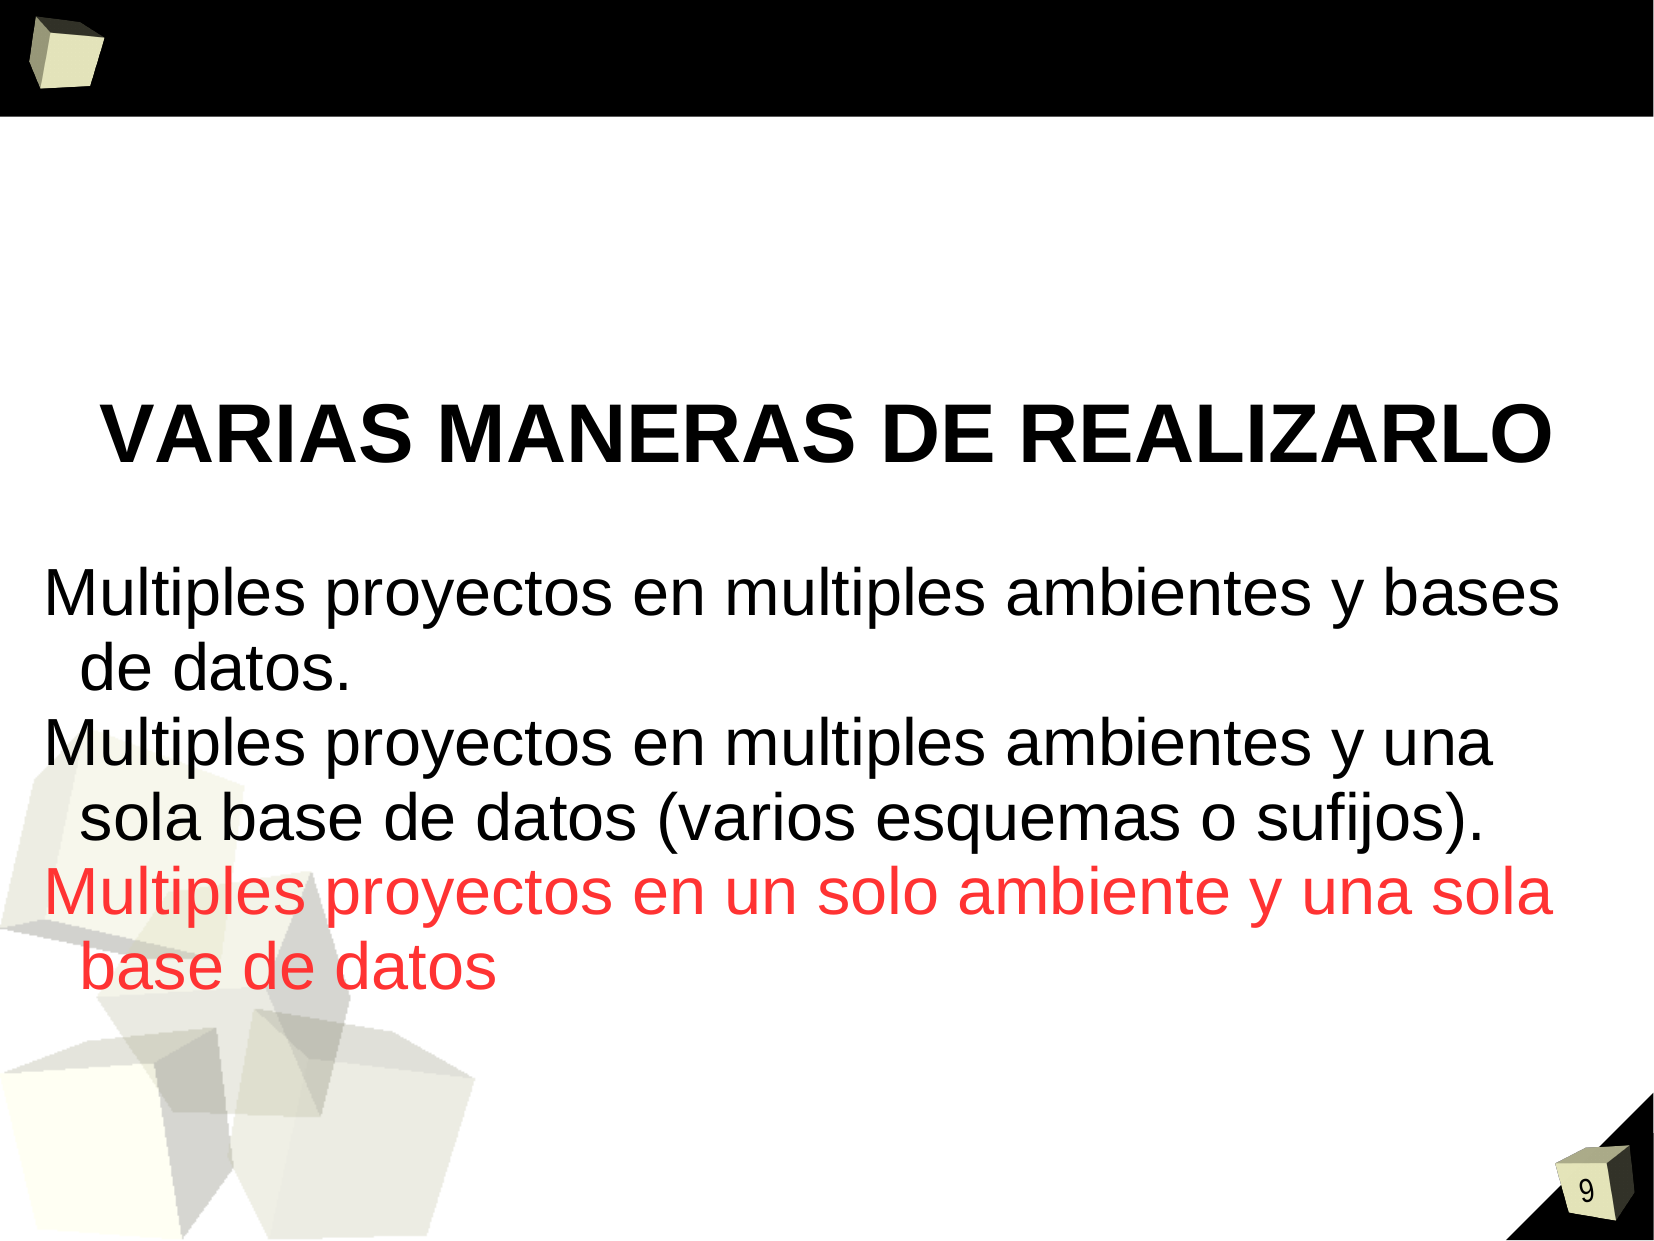

#
VARIAS MANERAS DE REALIZARLO
Multiples proyectos en multiples ambientes y bases de datos.
Multiples proyectos en multiples ambientes y una sola base de datos (varios esquemas o sufijos).
Multiples proyectos en un solo ambiente y una sola base de datos